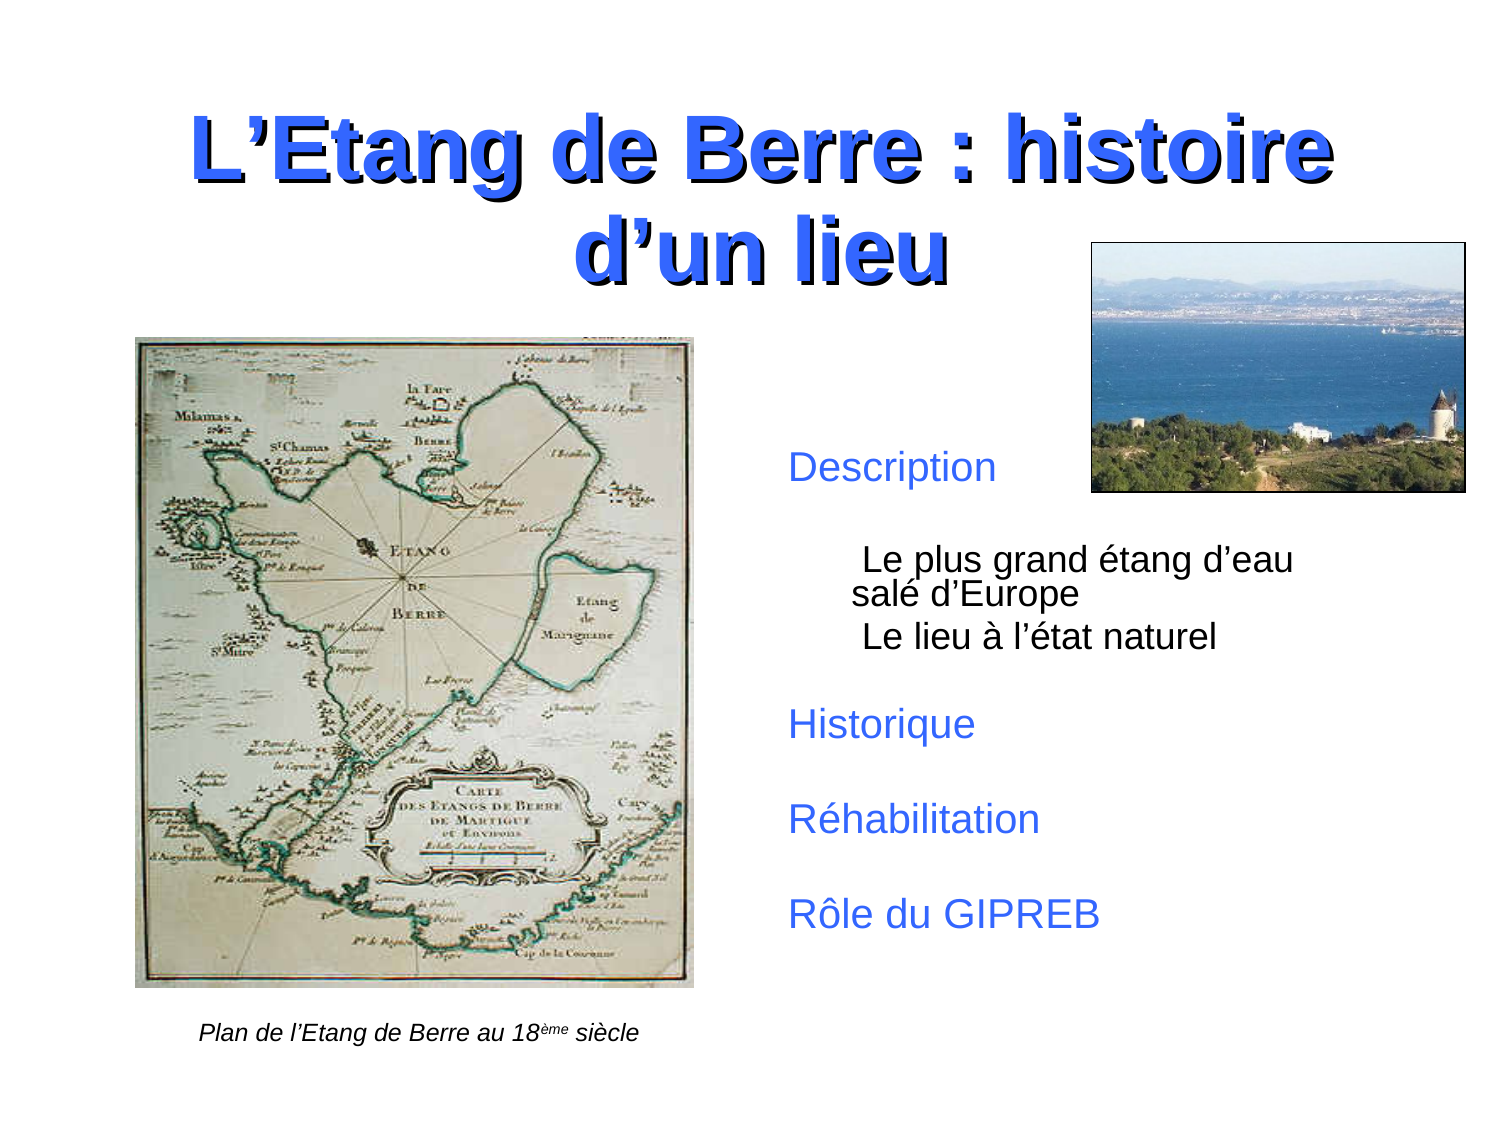

# L’Etang de Berre : histoire d’un lieu
 Description
 Le plus grand étang d’eau salé d’Europe
 Le lieu à l’état naturel
 Historique
 Réhabilitation
 Rôle du GIPREB
Plan de l’Etang de Berre au 18ème siècle